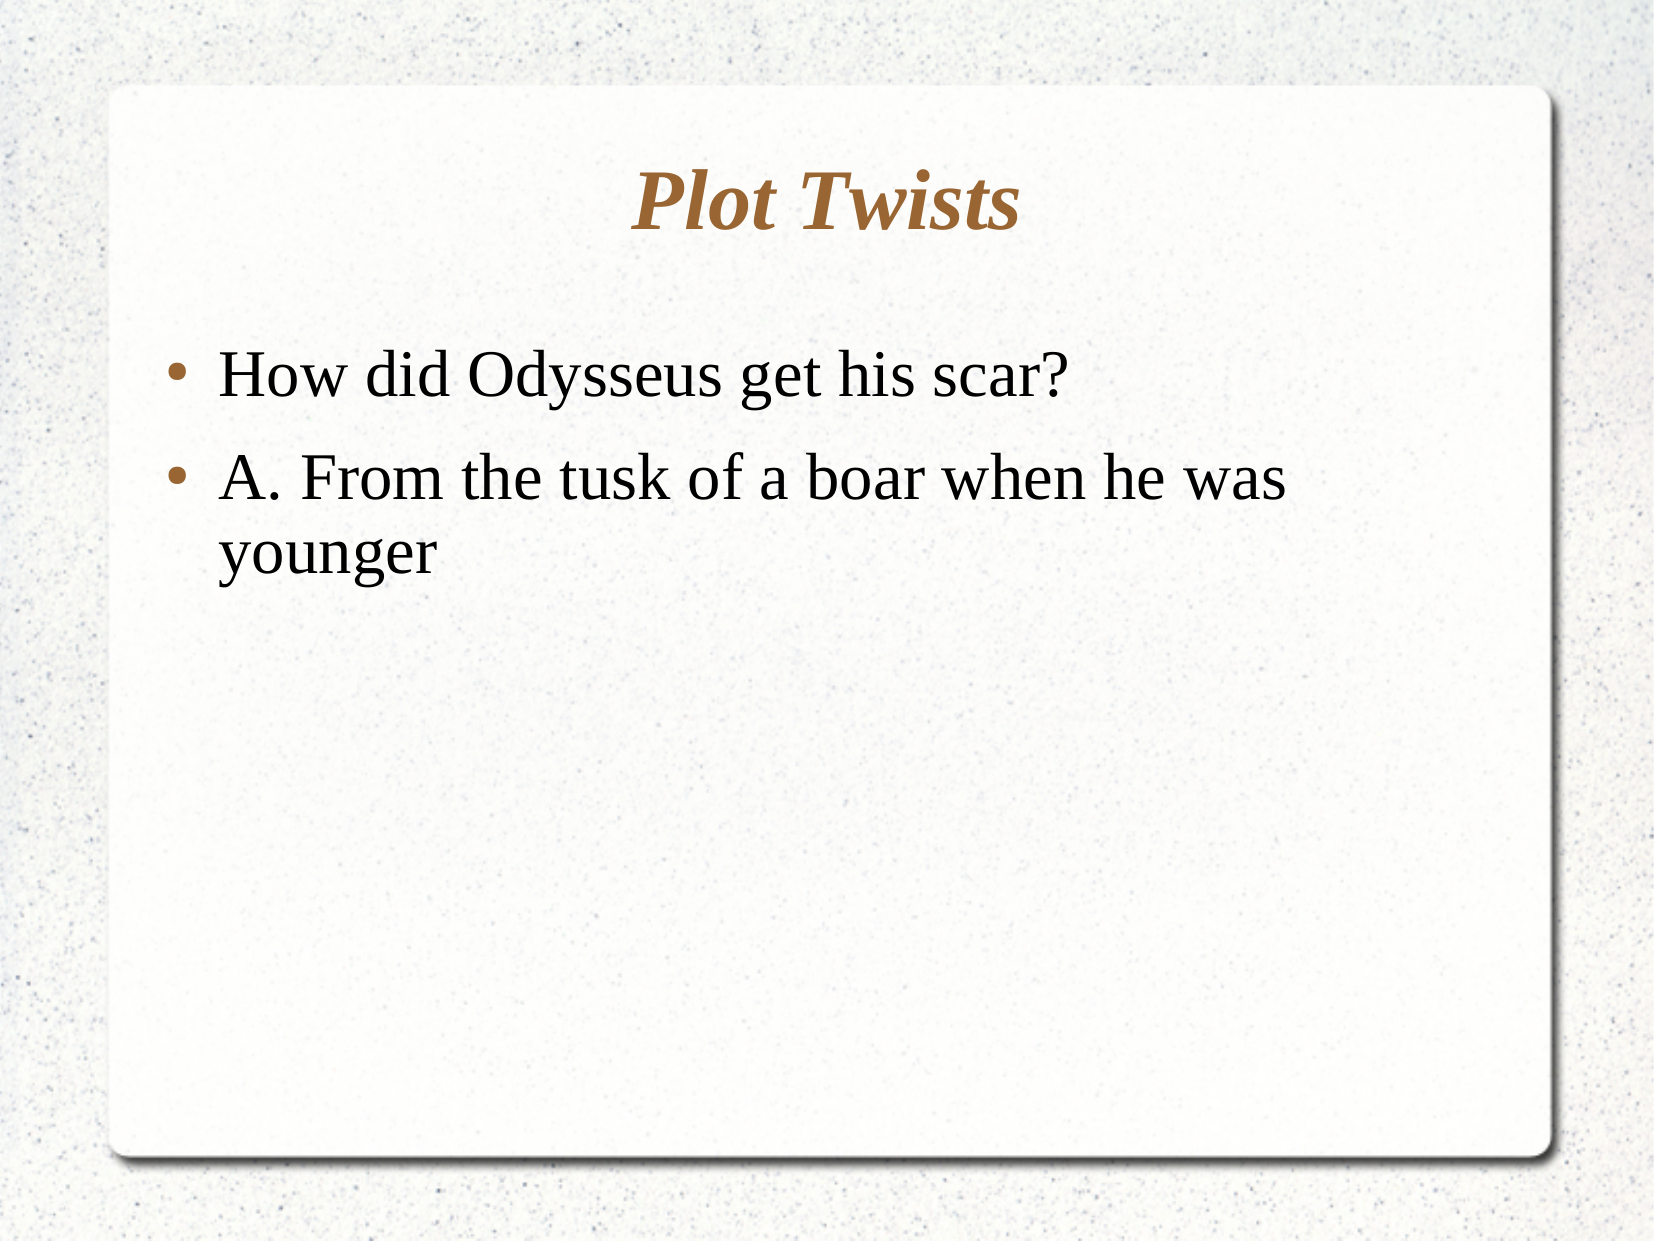

# Plot Twists
How did Odysseus get his scar?
A. From the tusk of a boar when he was younger